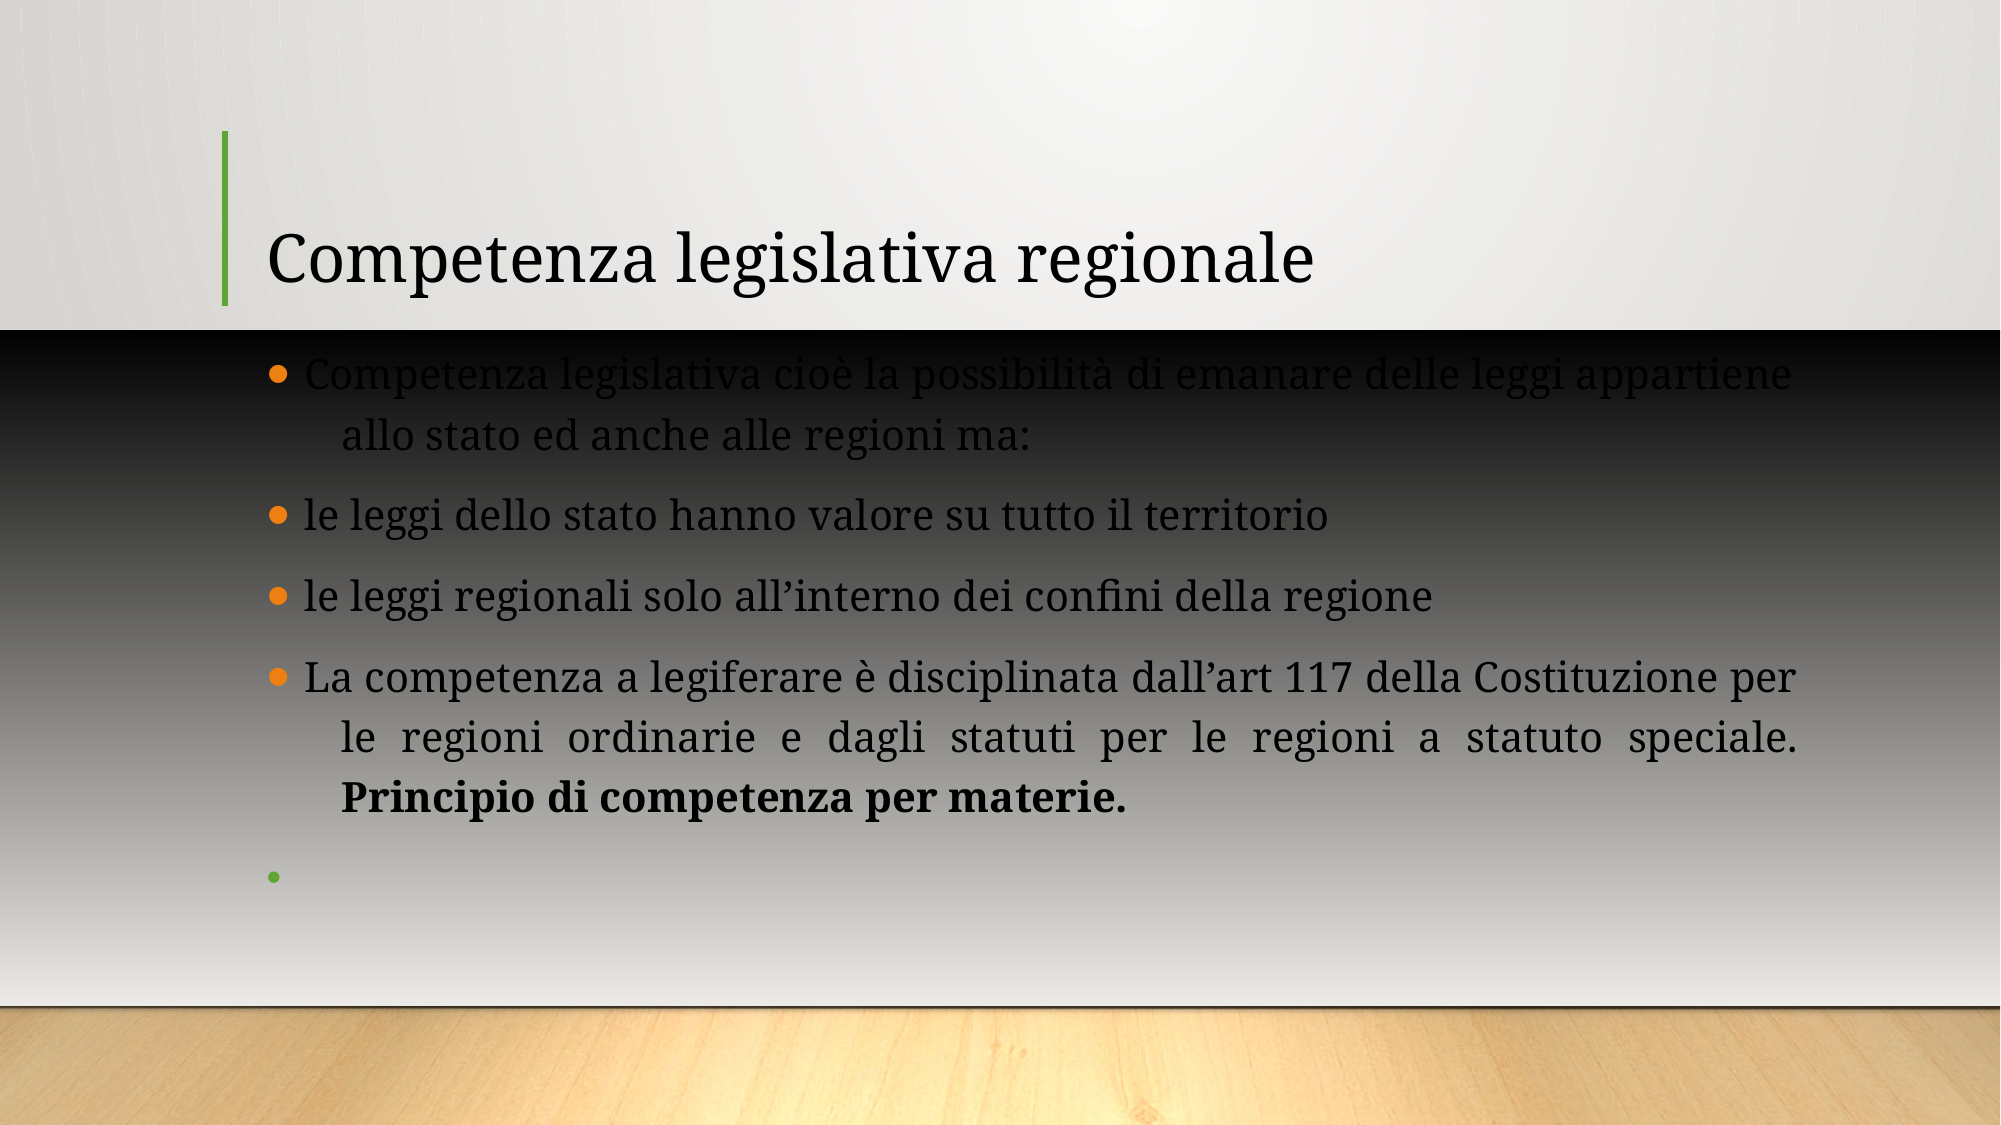

# Competenza legislativa regionale
Competenza legislativa cioè la possibilità di emanare delle leggi appartiene allo stato ed anche alle regioni ma:
le leggi dello stato hanno valore su tutto il territorio
le leggi regionali solo all’interno dei confini della regione
La competenza a legiferare è disciplinata dall’art 117 della Costituzione per le regioni ordinarie e dagli statuti per le regioni a statuto speciale. Principio di competenza per materie.